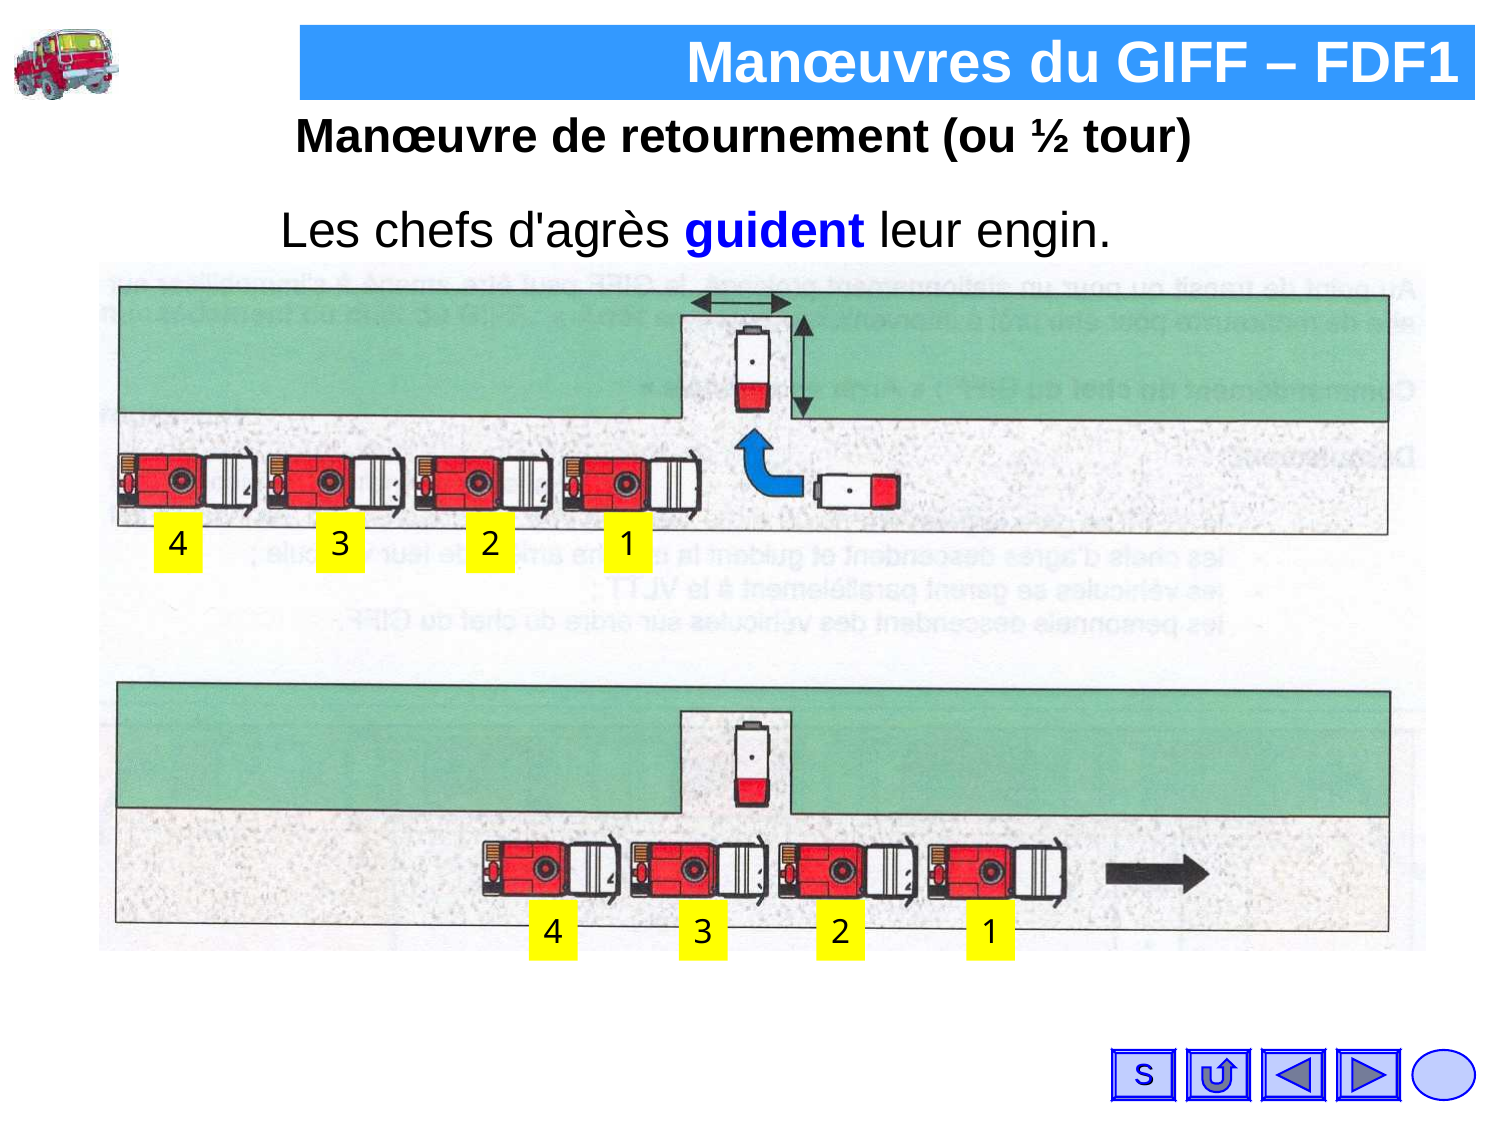

Manœuvres du GIFF – FDF1
Manœuvre de retournement (ou ½ tour)
Les chefs d'agrès guident leur engin.
4
3
2
1
4
3
2
1